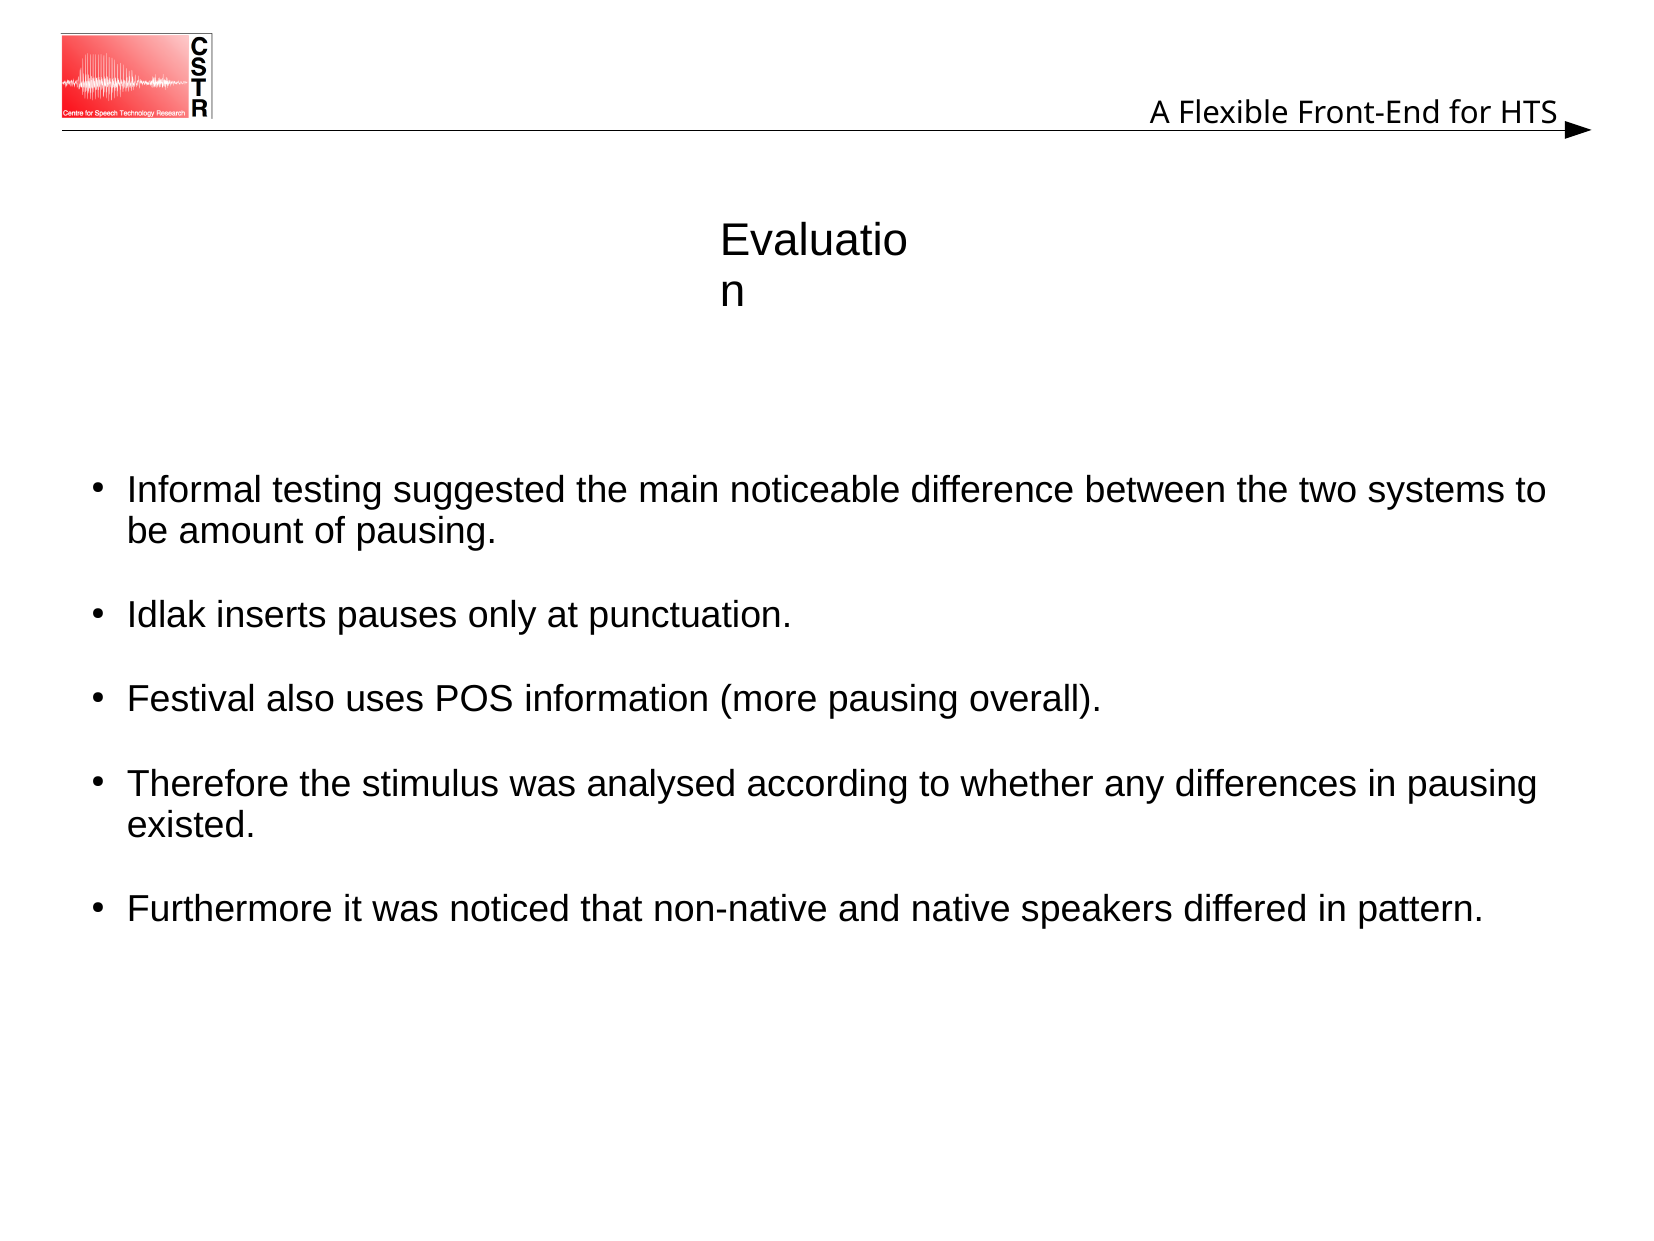

A Flexible Front-End for HTS
Evaluation
Informal testing suggested the main noticeable difference between the two systems to be amount of pausing.
Idlak inserts pauses only at punctuation.
Festival also uses POS information (more pausing overall).
Therefore the stimulus was analysed according to whether any differences in pausing existed.
Furthermore it was noticed that non-native and native speakers differed in pattern.